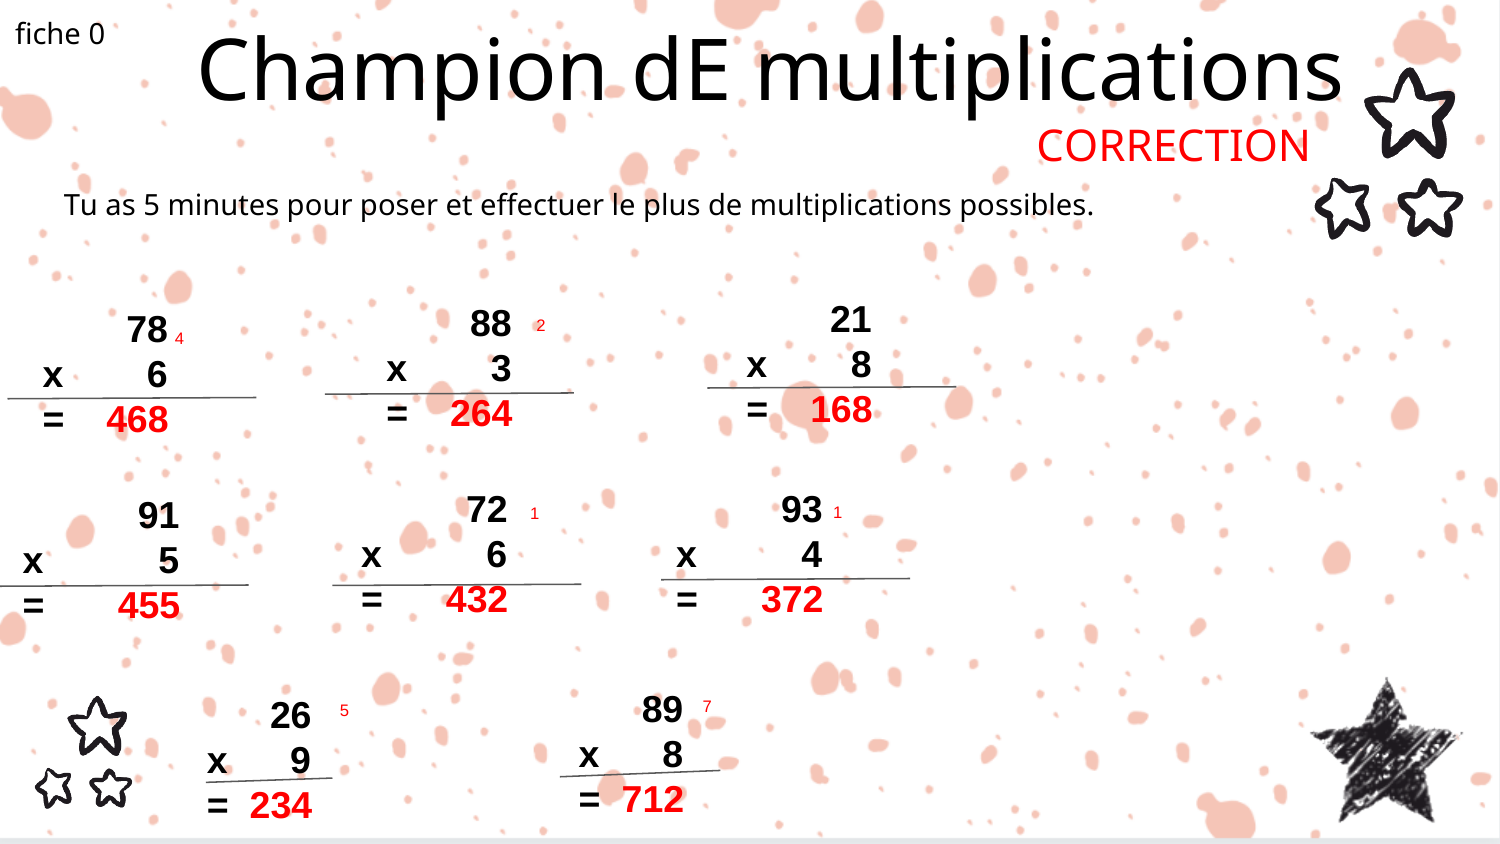

fiche 0
Champion dE multiplications
CORRECTION
Tu as 5 minutes pour poser et effectuer le plus de multiplications possibles.
 21
x 8
= 168
 88
x 3
= 264
 78
x 6
= 468
2
4
 93
x 4
= 372
 72
x 6
= 432
 91
x 5
= 455
1
1
 89
x 8
= 712
 26
x 9
= 234
7
5